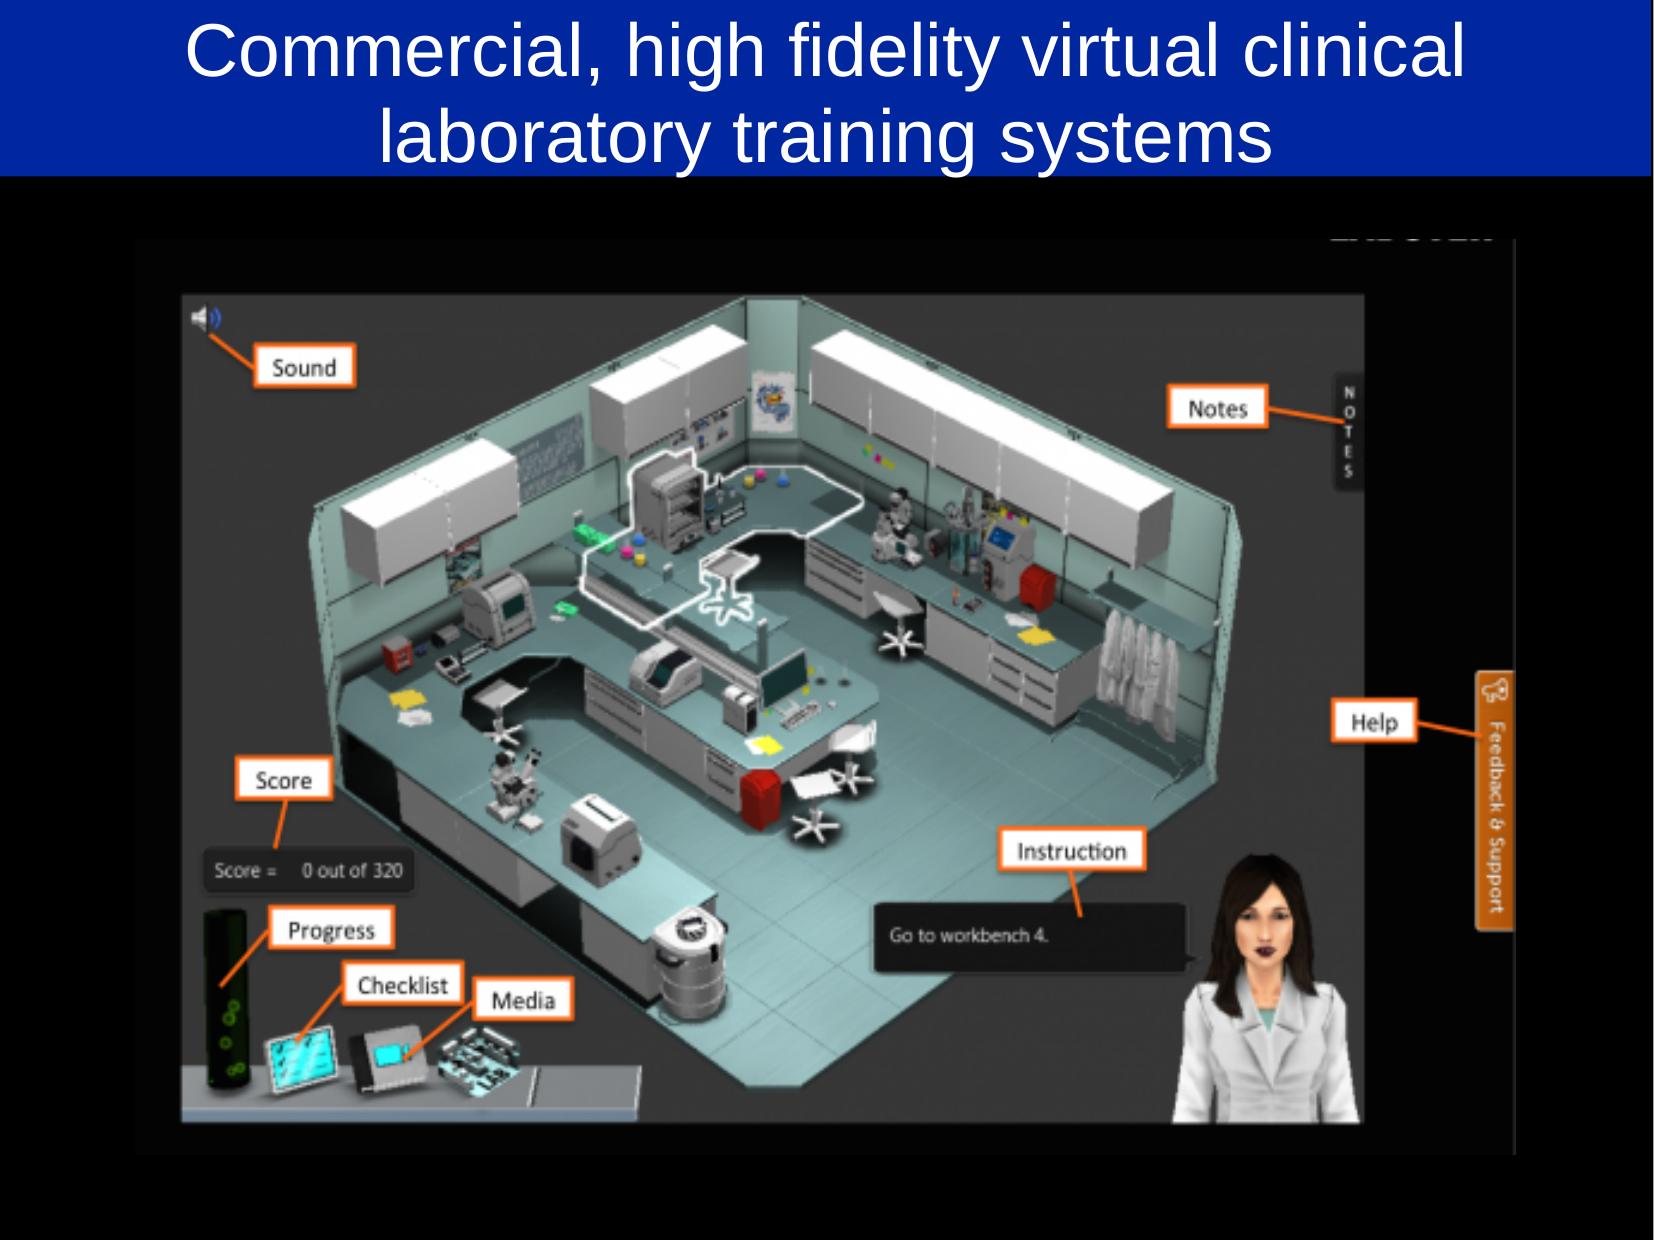

Commercial, high fidelity virtual clinical laboratory training systems
#